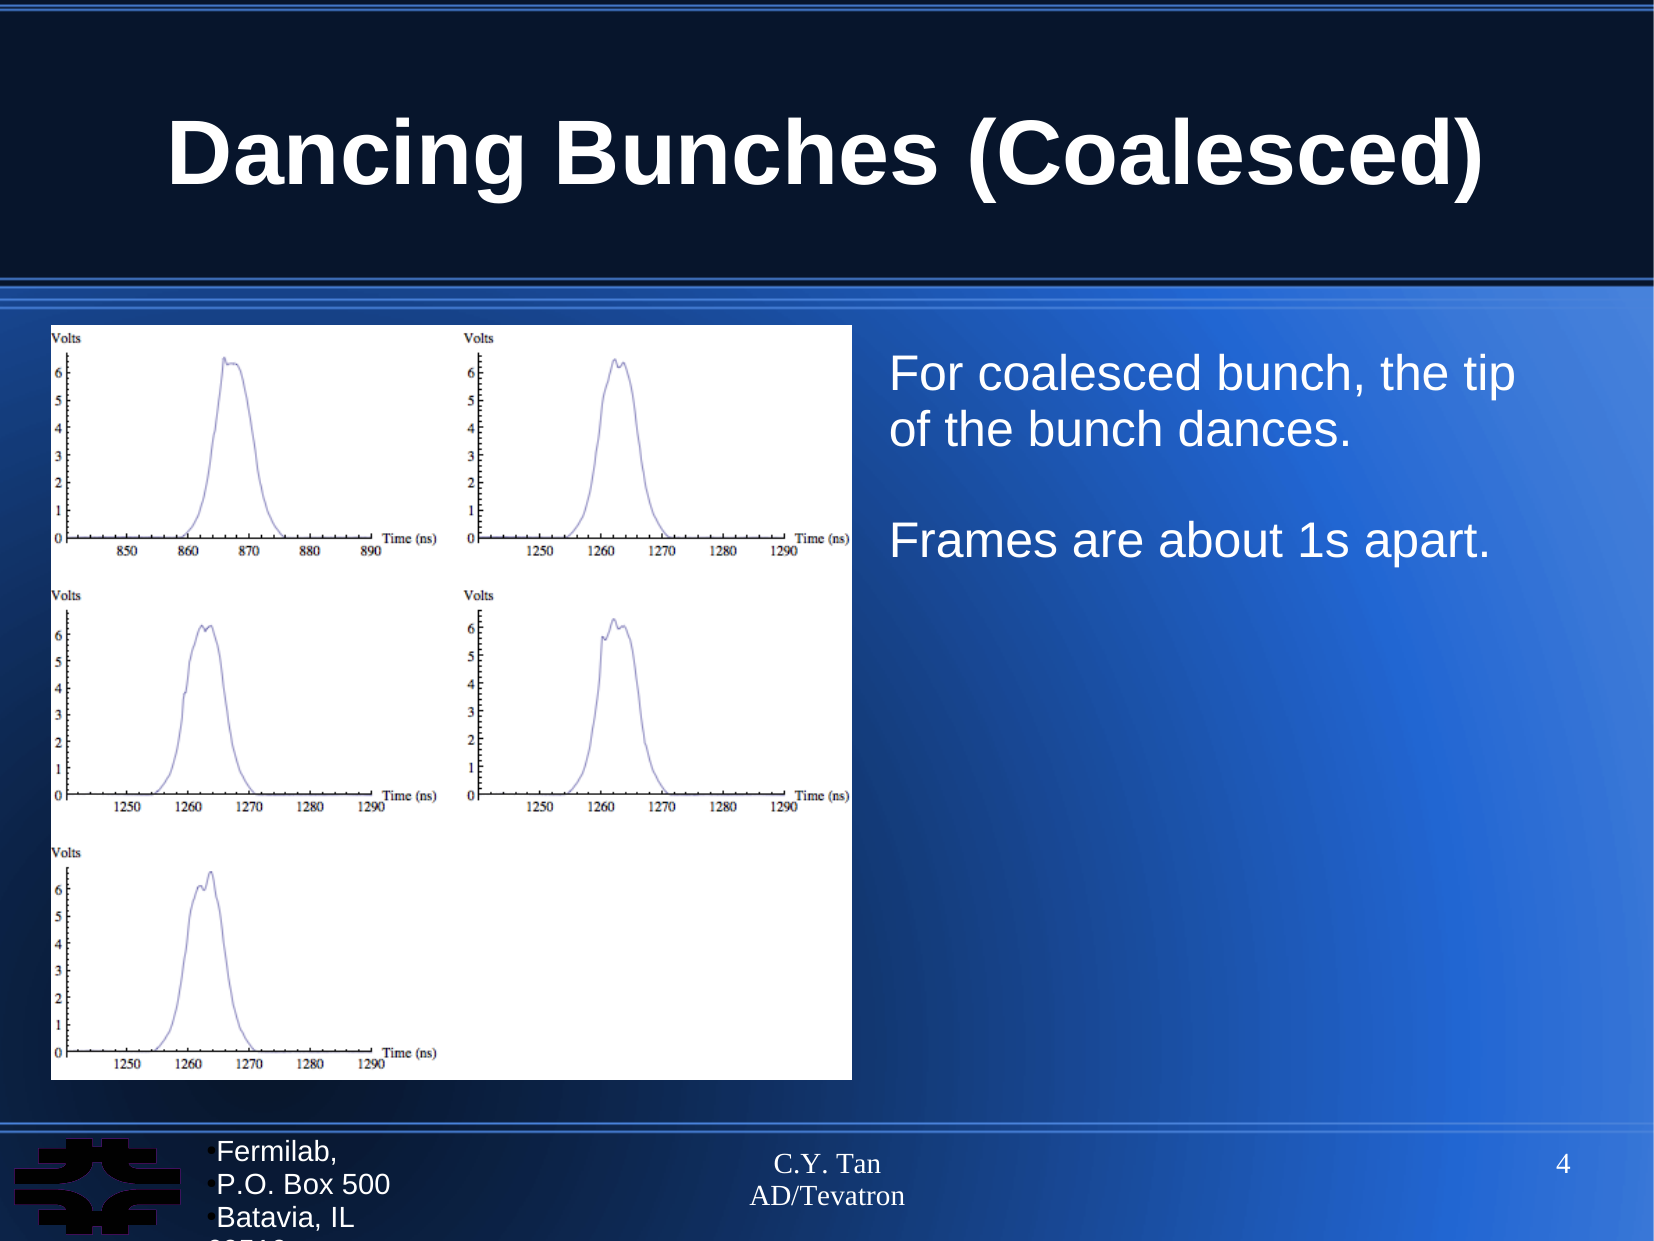

# Dancing Bunches (Coalesced)
For coalesced bunch, the tip of the bunch dances.
Frames are about 1s apart.
4